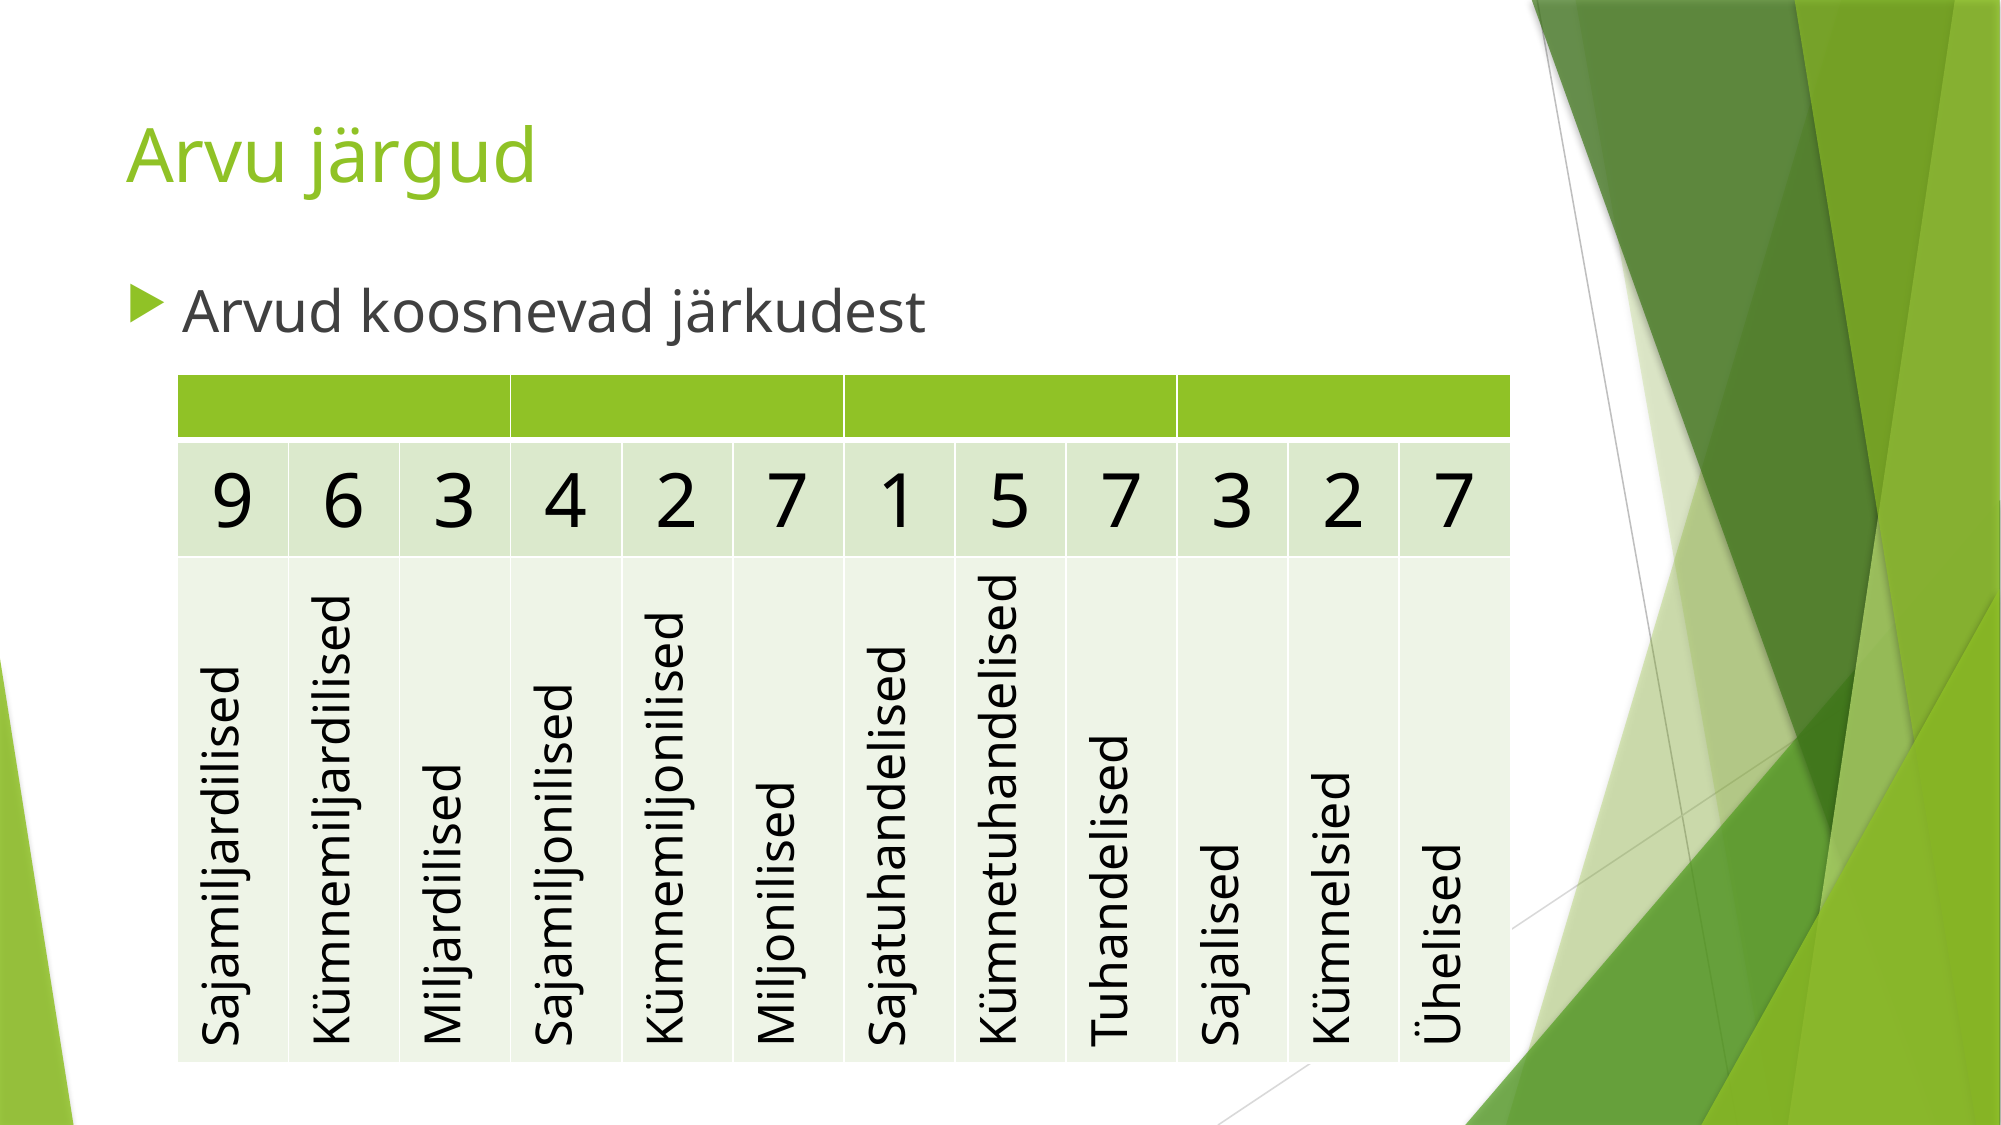

# Arvu järgud
Arvud koosnevad järkudest
| | | | | | | | | | | | |
| --- | --- | --- | --- | --- | --- | --- | --- | --- | --- | --- | --- |
| 9 | 6 | 3 | 4 | 2 | 7 | 1 | 5 | 7 | 3 | 2 | 7 |
| Sajamiljardilised | Kümnemiljardilised | Miljardilised | Sajamiljonilised | Kümnemiljonilised | Miljonilised | Sajatuhandelised | Kümnetuhandelised | Tuhandelised | Sajalised | Kümnelsied | Ühelised |